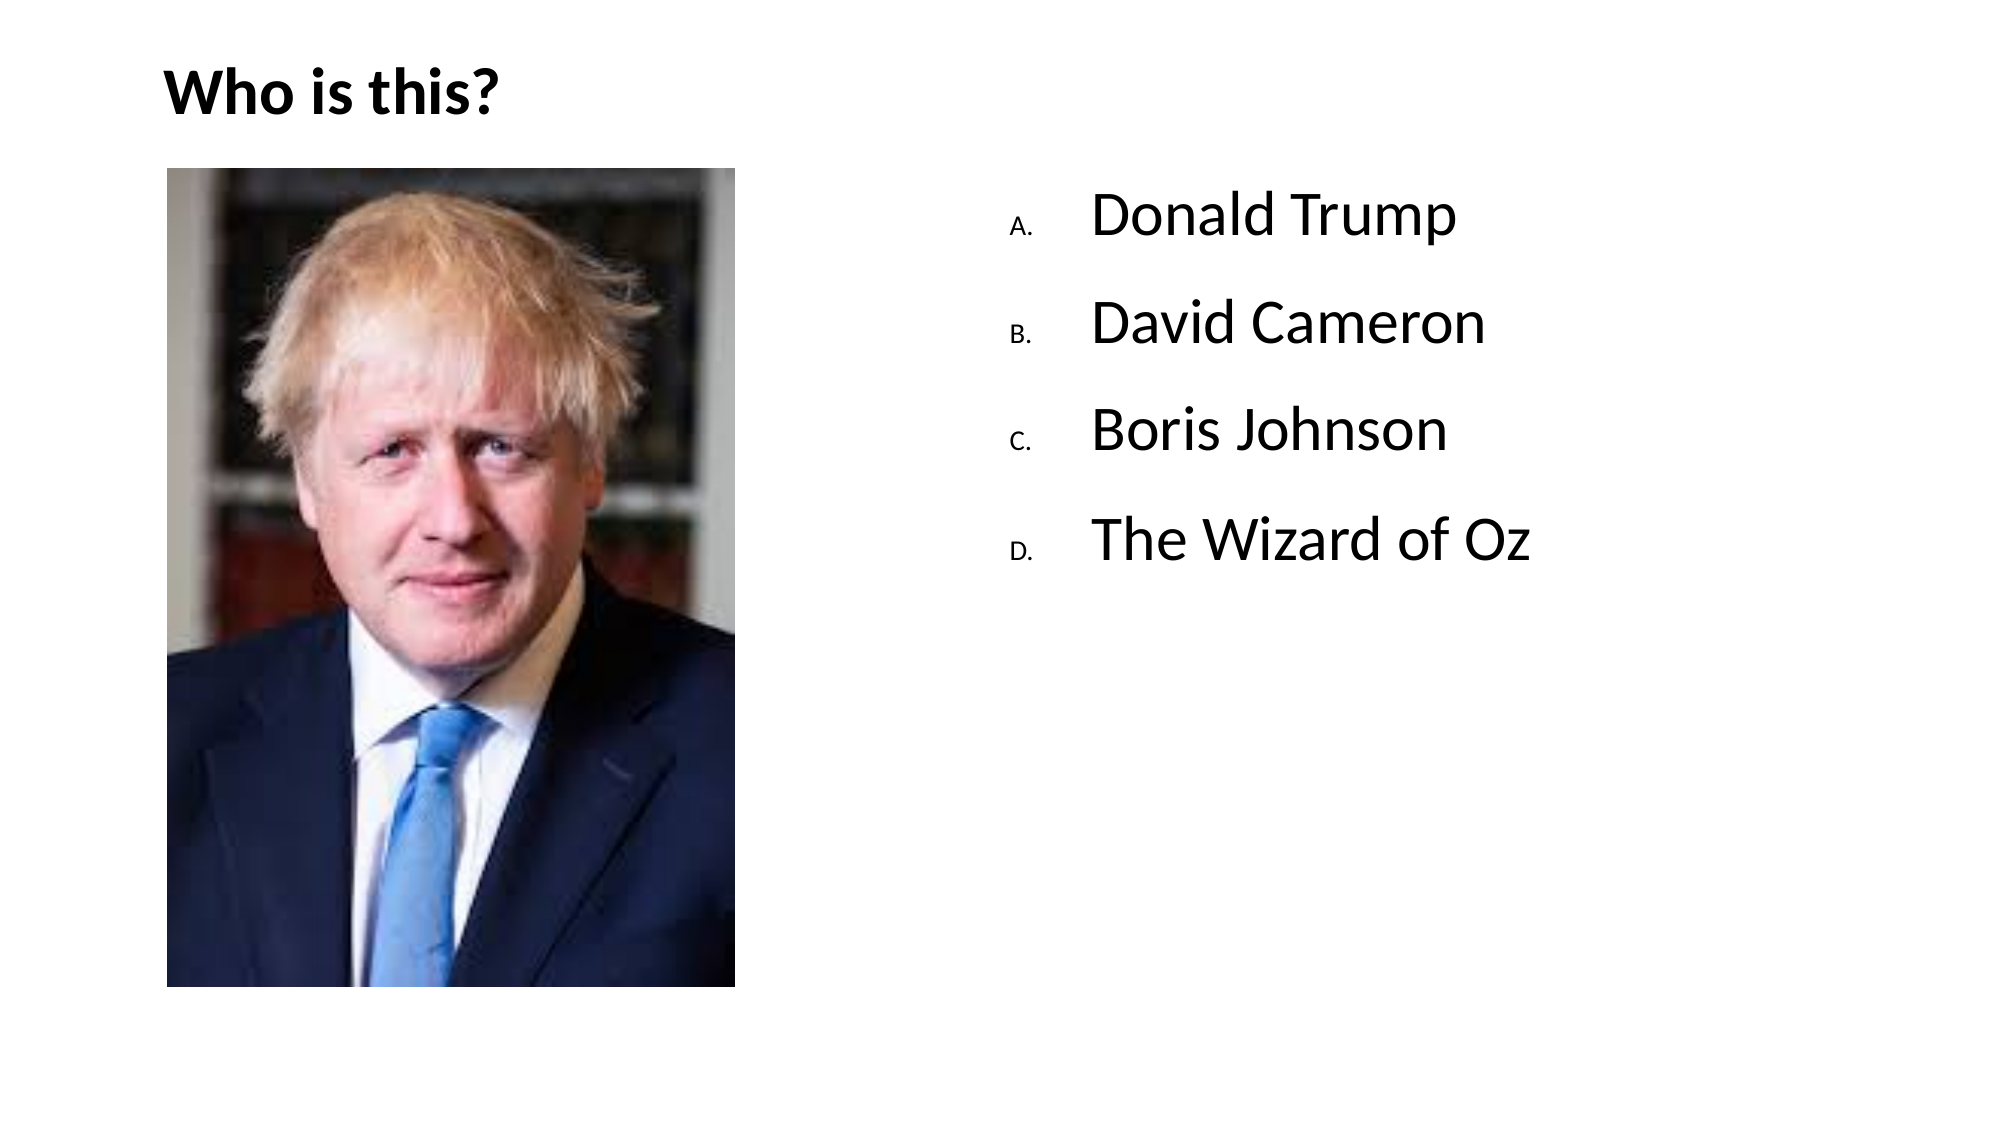

Who is this?
# Donald Trump
David Cameron
Boris Johnson
The Wizard of Oz